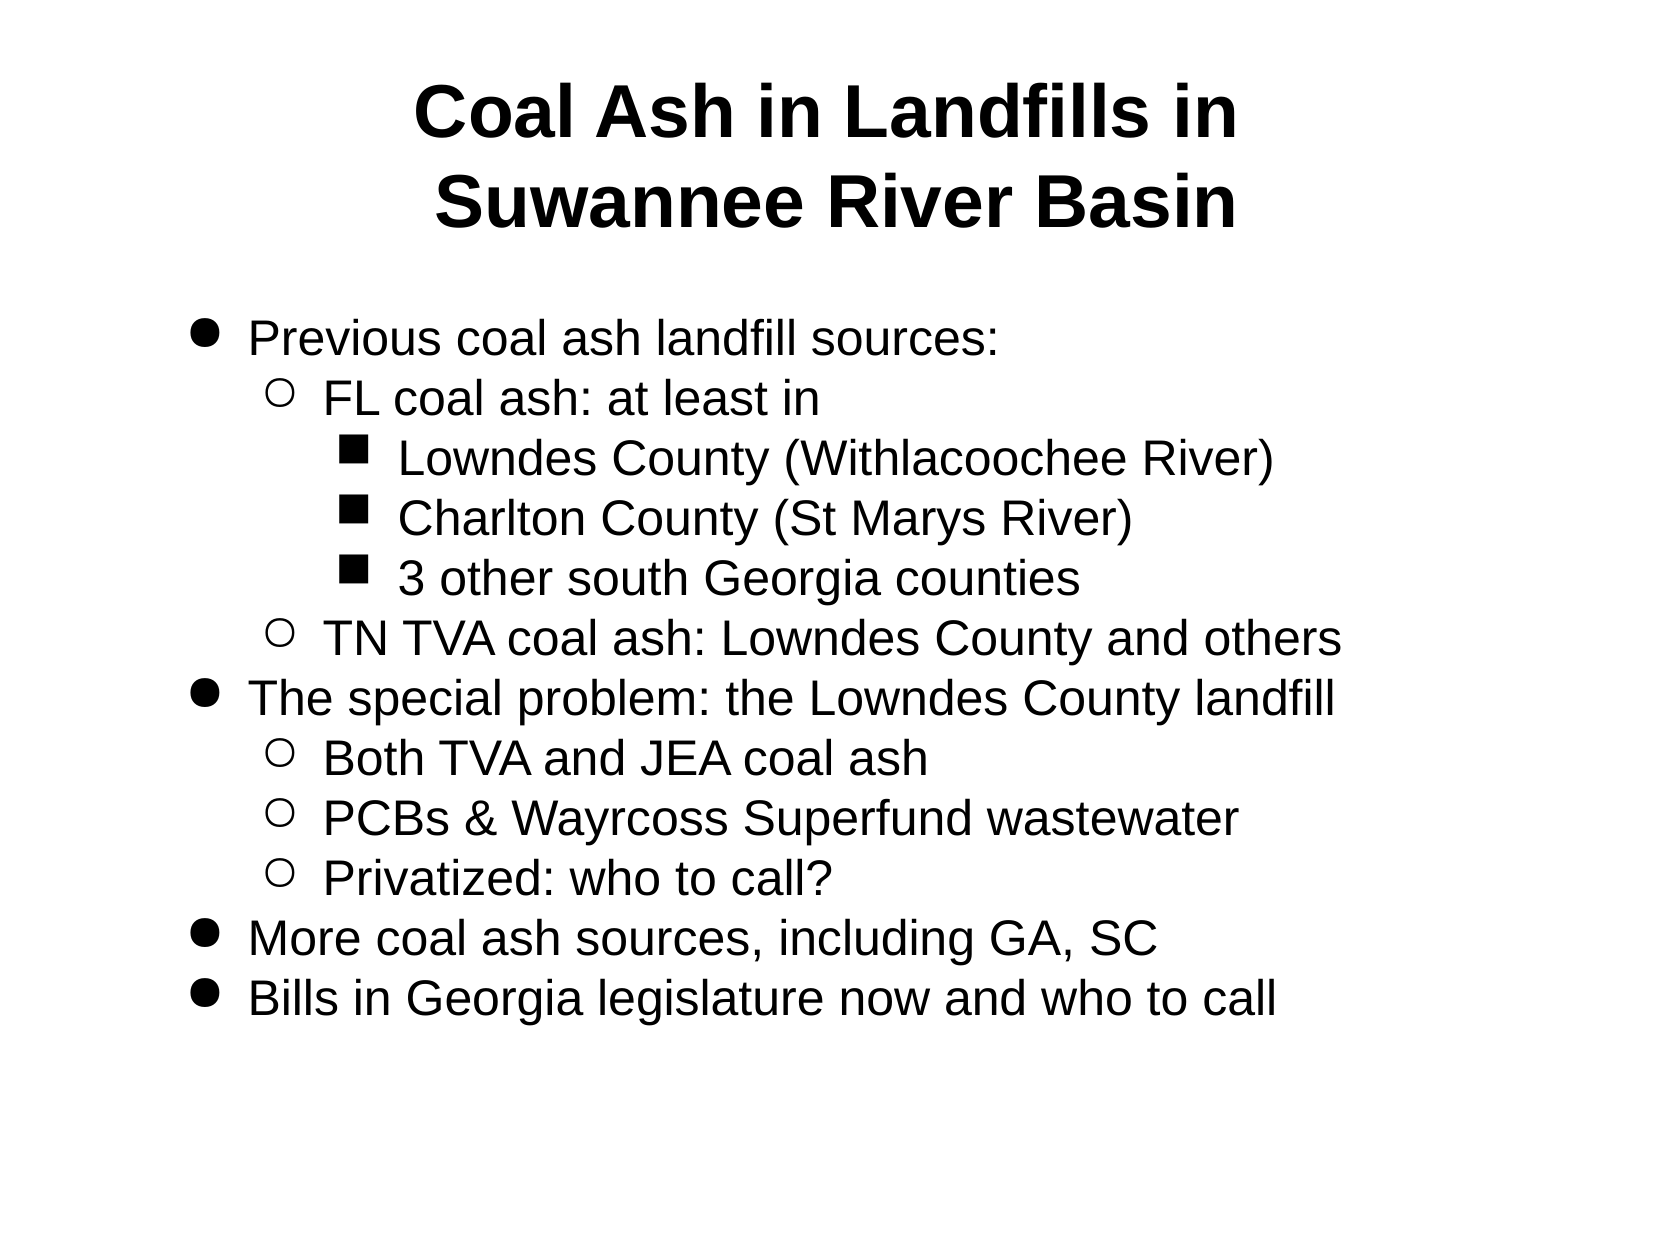

# Coal Ash in Landfills in Suwannee River Basin
Previous coal ash landfill sources:
FL coal ash: at least in
Lowndes County (Withlacoochee River)
Charlton County (St Marys River)
3 other south Georgia counties
TN TVA coal ash: Lowndes County and others
The special problem: the Lowndes County landfill
Both TVA and JEA coal ash
PCBs & Wayrcoss Superfund wastewater
Privatized: who to call?
More coal ash sources, including GA, SC
Bills in Georgia legislature now and who to call